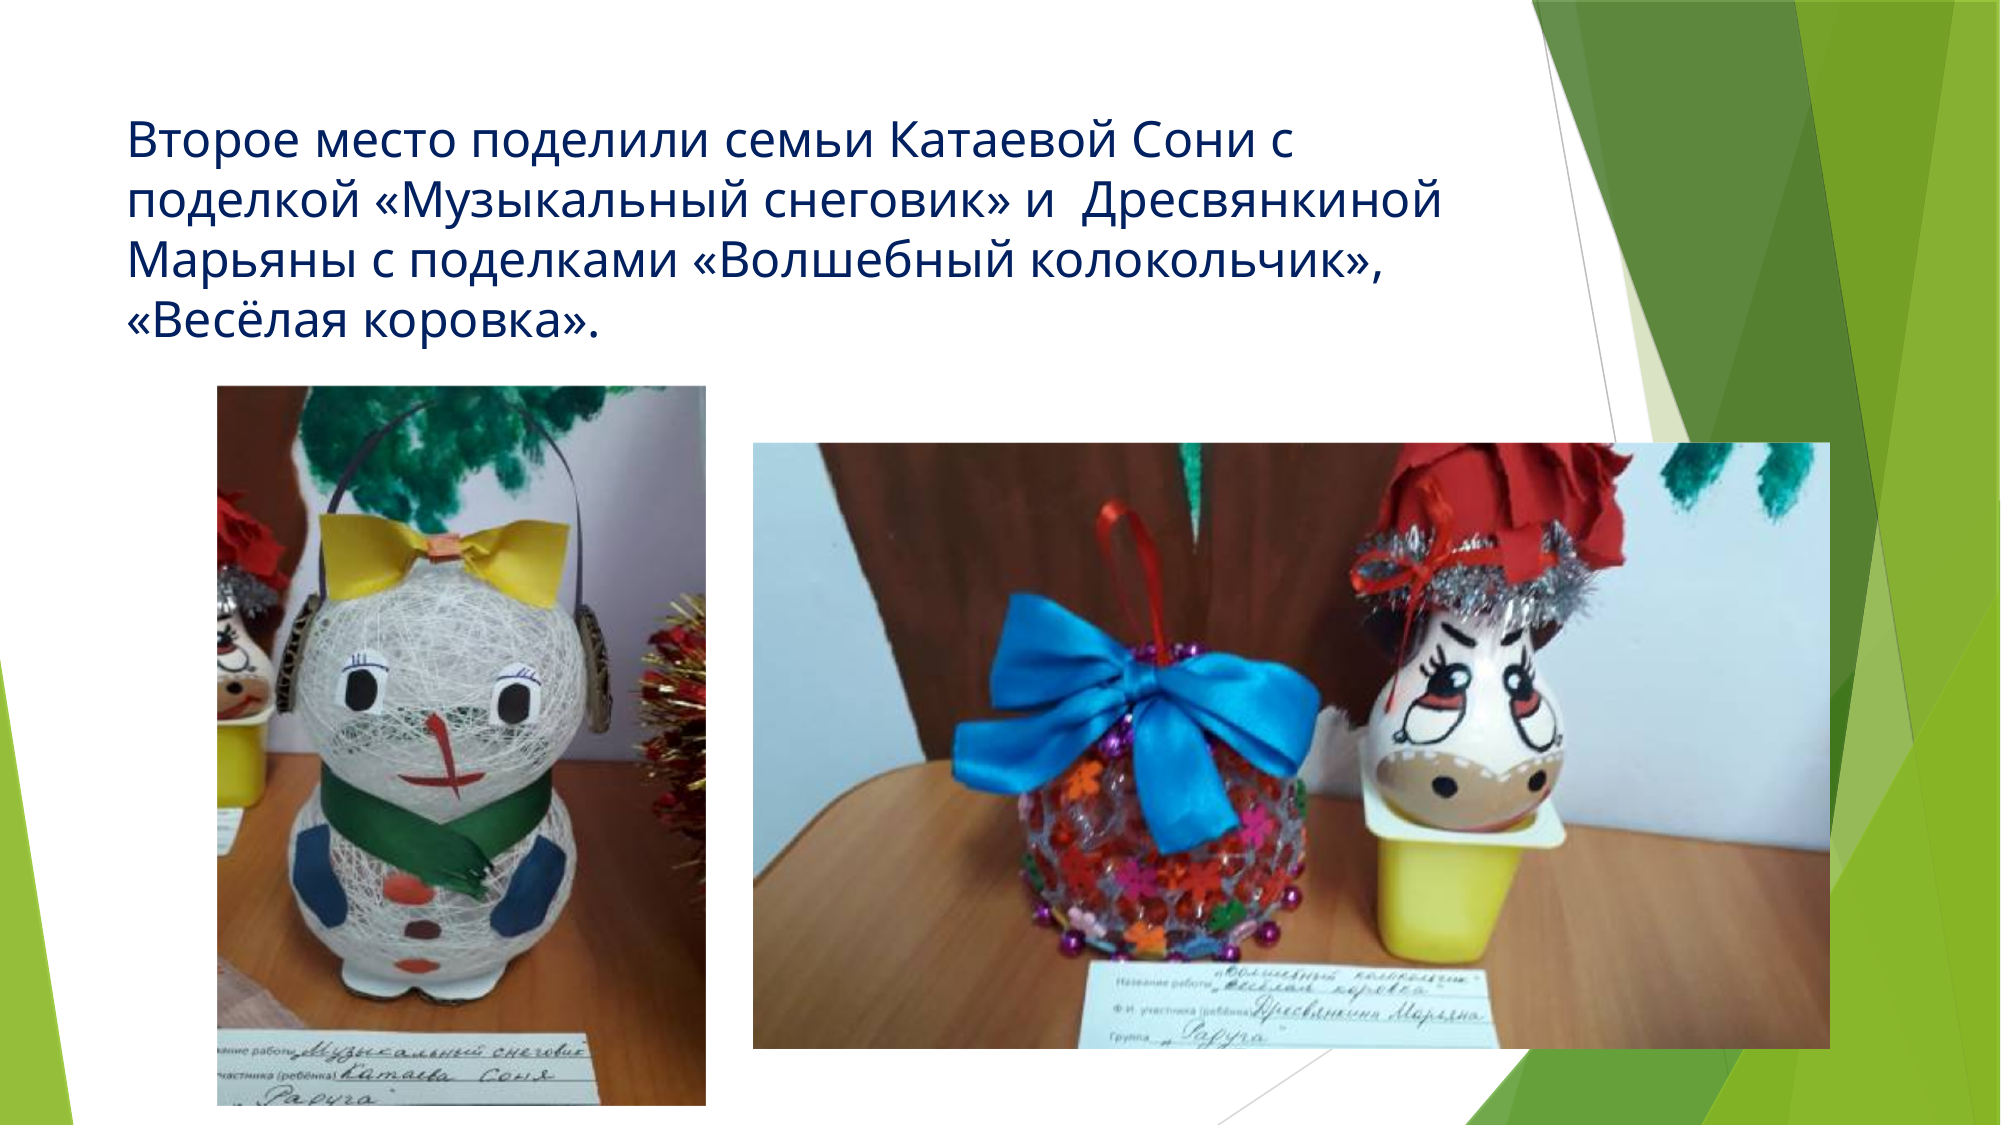

# Второе место поделили семьи Катаевой Сони с поделкой «Музыкальный снеговик» и Дресвянкиной Марьяны с поделками «Волшебный колокольчик», «Весёлая коровка».